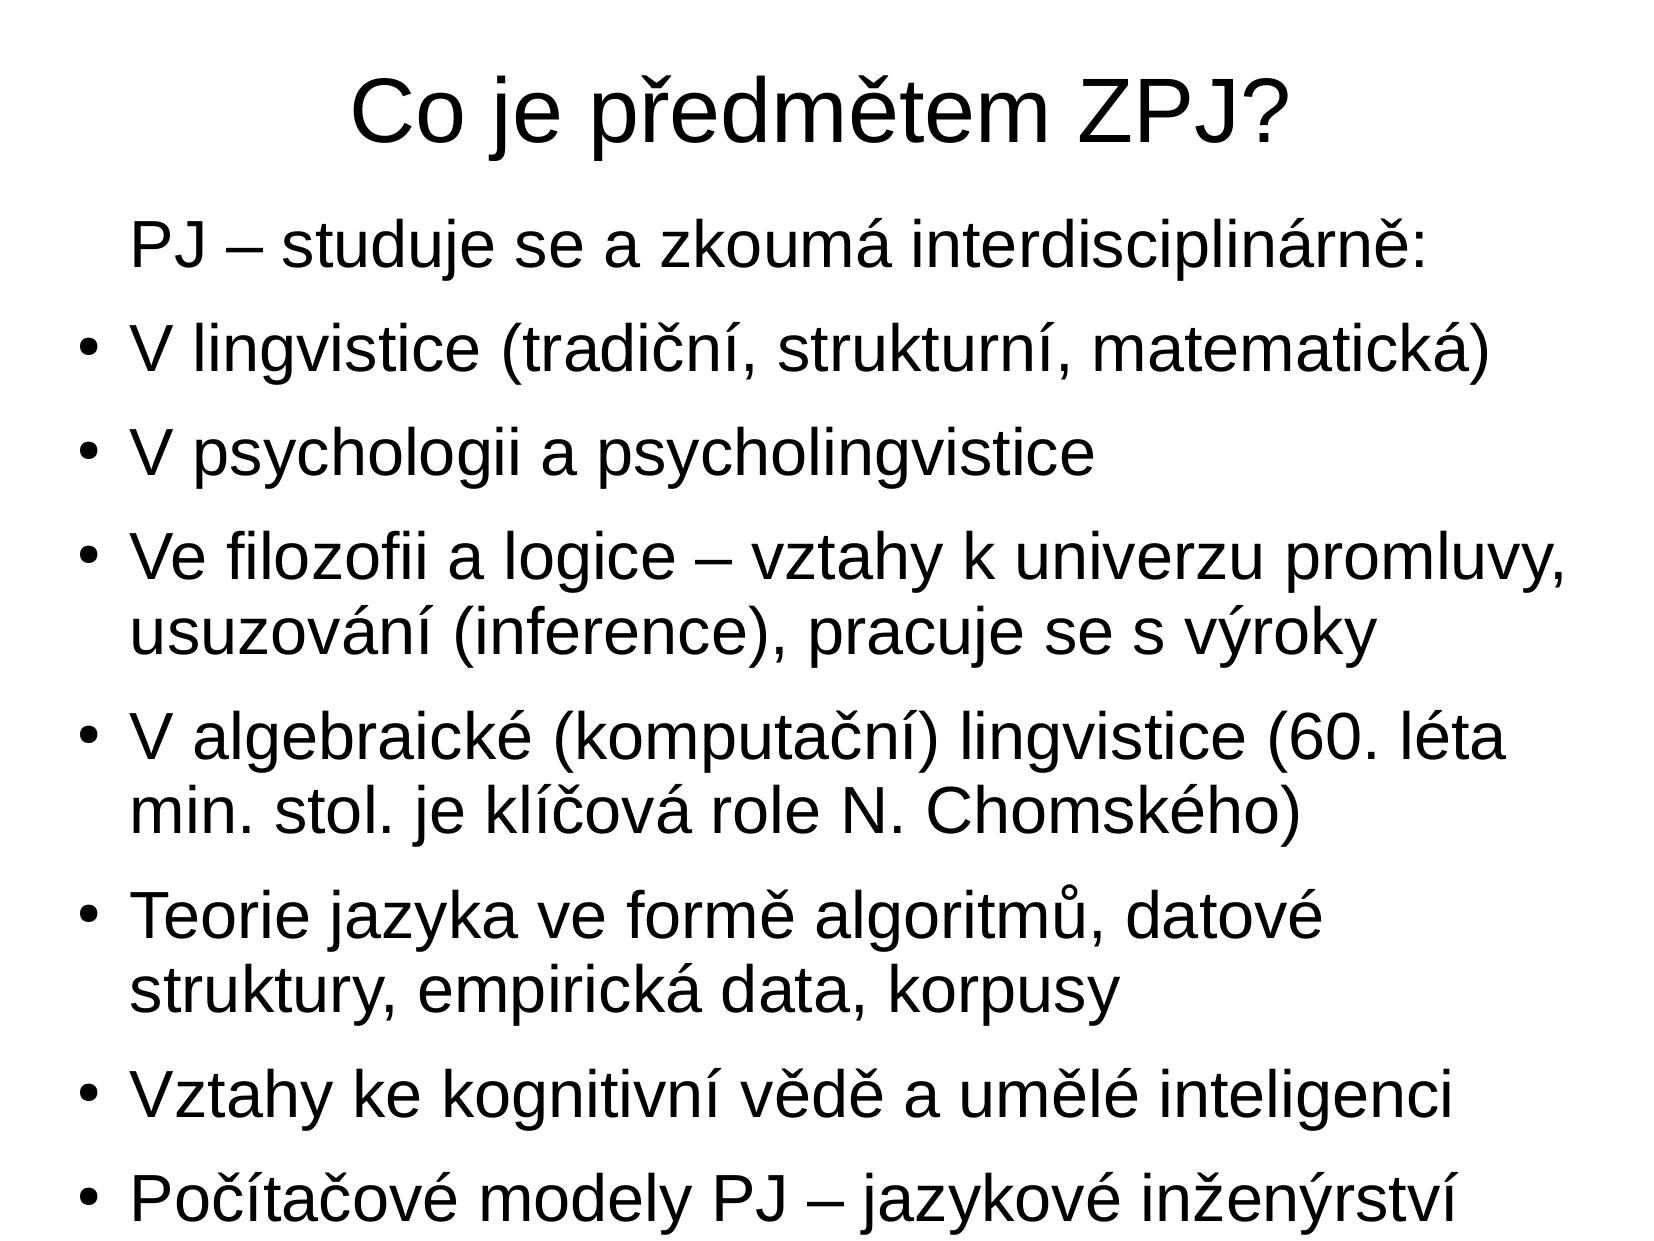

# Co je předmětem ZPJ?
PJ – studuje se a zkoumá interdisciplinárně:
V lingvistice (tradiční, strukturní, matematická)
V psychologii a psycholingvistice
Ve filozofii a logice – vztahy k univerzu promluvy, usuzování (inference), pracuje se s výroky
V algebraické (komputační) lingvistice (60. léta min. stol. je klíčová role N. Chomského)
Teorie jazyka ve formě algoritmů, datové struktury, empirická data, korpusy
Vztahy ke kognitivní vědě a umělé inteligenci
Počítačové modely PJ – jazykové inženýrství